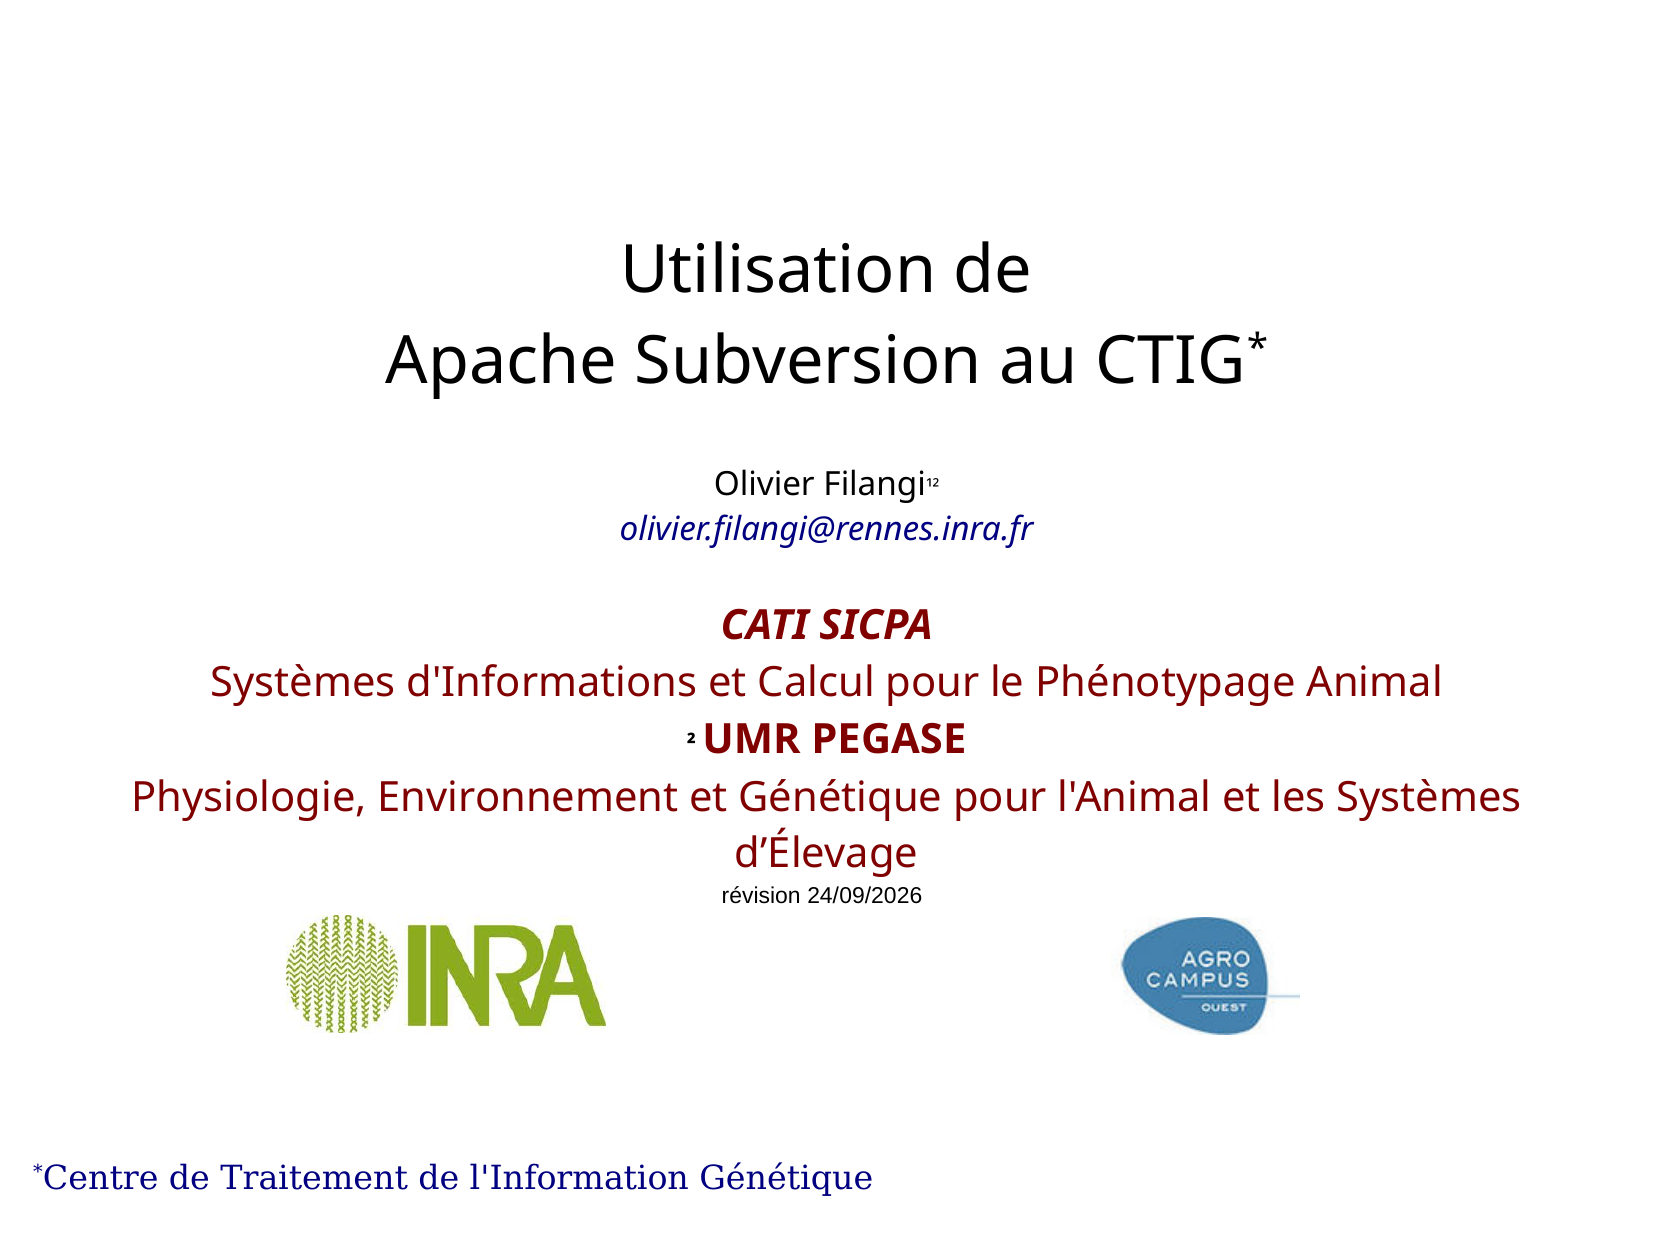

# Utilisation de
Apache Subversion au CTIG*
Olivier Filangi₁₂
olivier.filangi@rennes.inra.fr
CATI SICPA
Systèmes d'Informations et Calcul pour le Phénotypage Animal
₂ UMR PEGASE
Physiologie, Environnement et Génétique pour l'Animal et les Systèmes d’Élevage
révision
*Centre de Traitement de l'Information Génétique